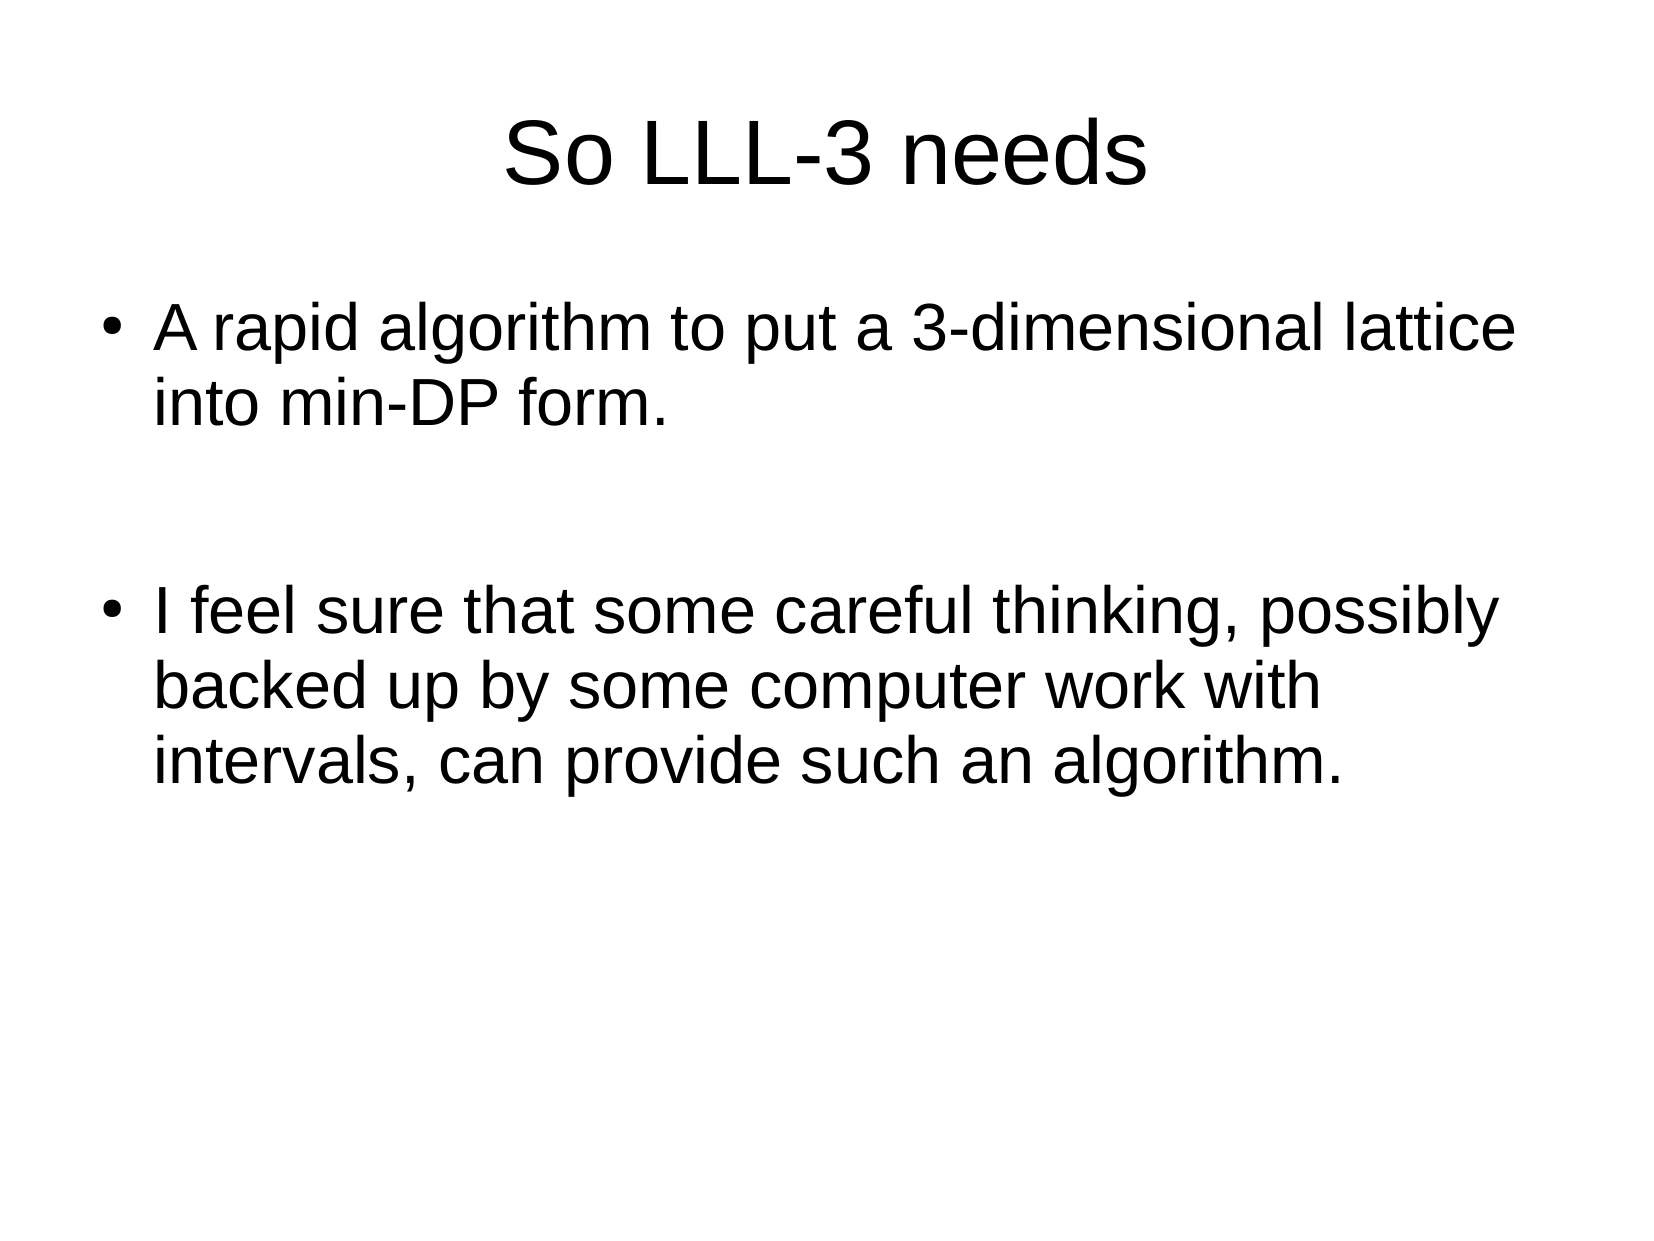

# So LLL-3 needs
A rapid algorithm to put a 3-dimensional lattice into min-DP form.
I feel sure that some careful thinking, possibly backed up by some computer work with intervals, can provide such an algorithm.